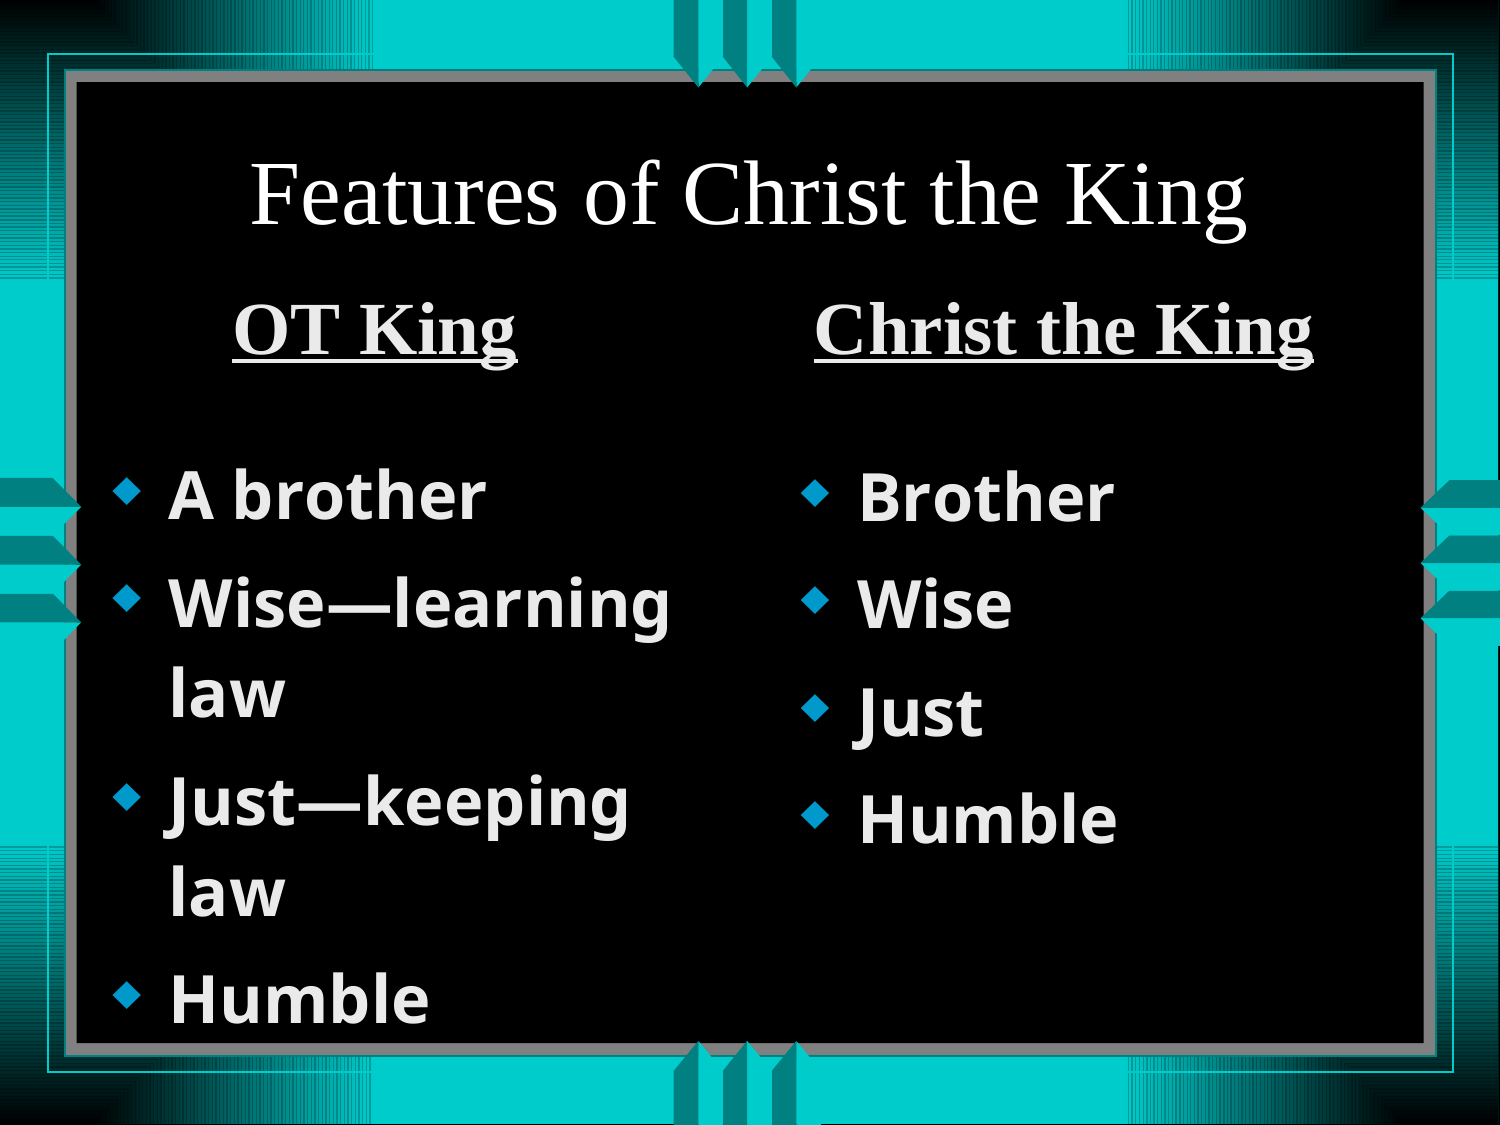

# Features of Christ the King
OT King
Christ the King
A brother
Wise—learning law
Just—keeping law
Humble
Brother
Wise
Just
Humble